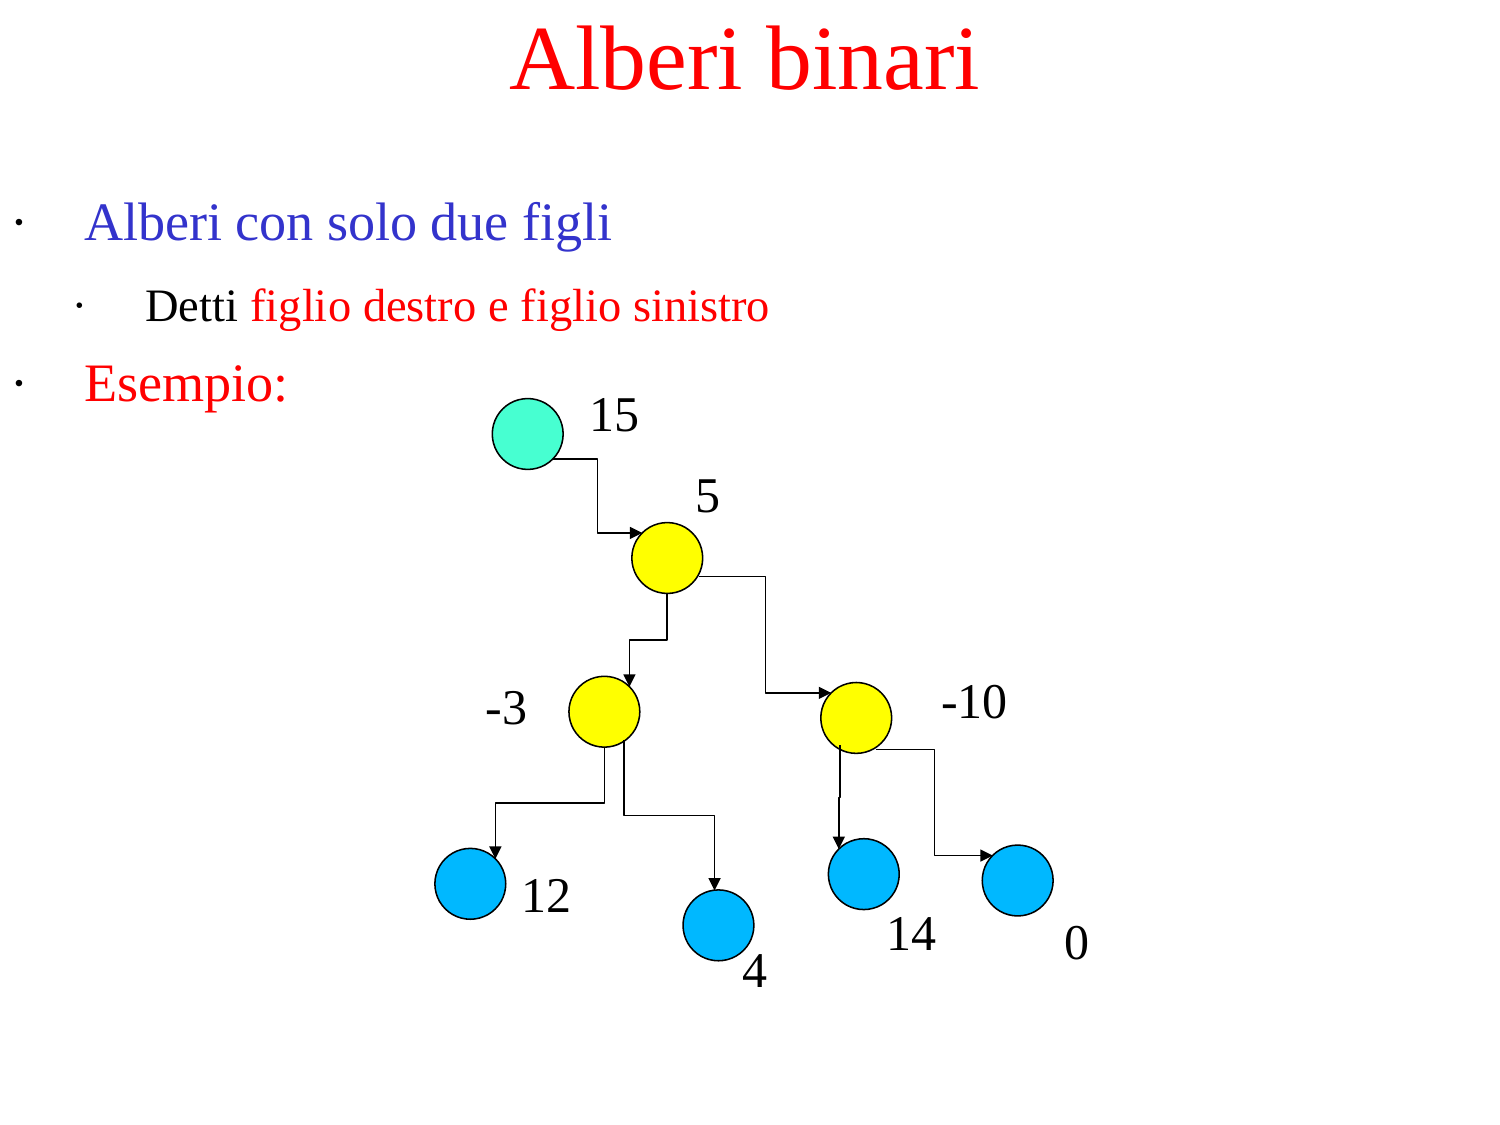

# Alberi binari
Alberi con solo due figli
Detti figlio destro e figlio sinistro
Esempio:
15
5
-10
-3
12
14
0
4